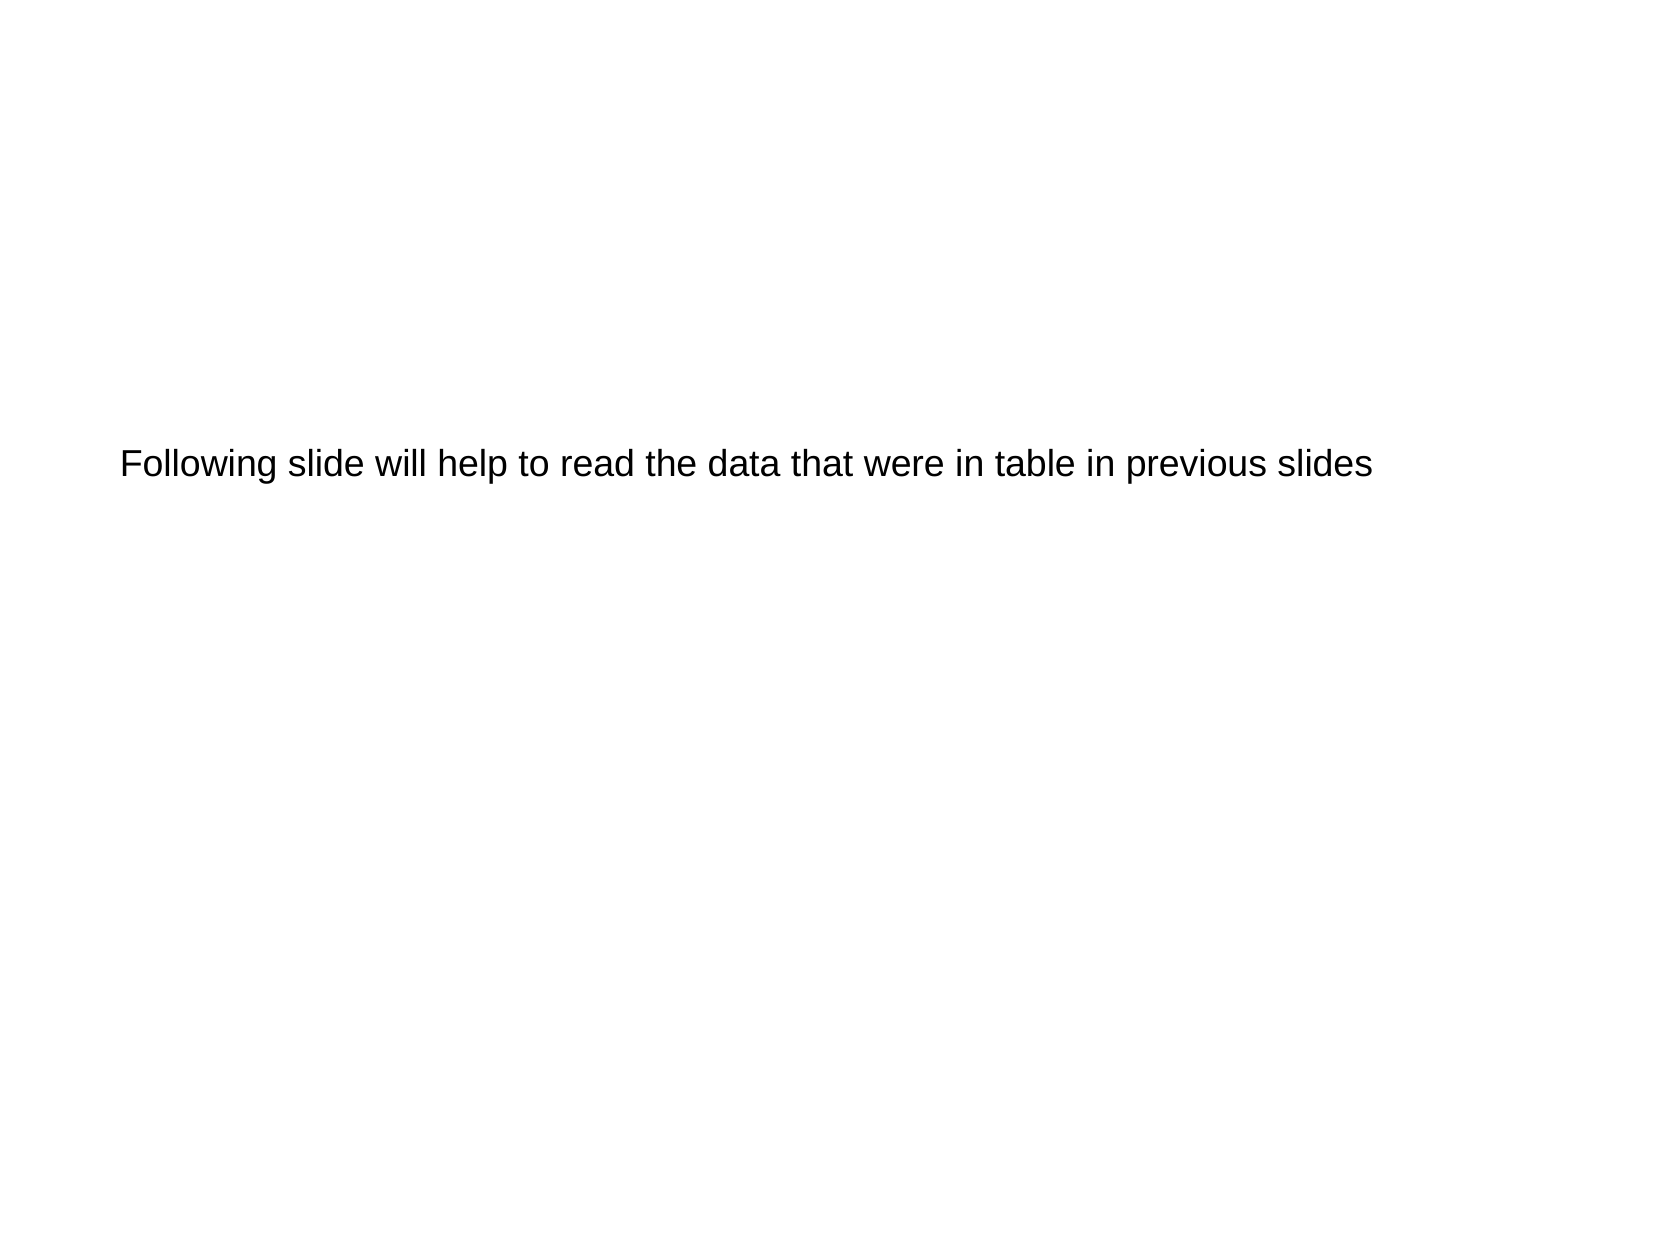

Following slide will help to read the data that were in table in previous slides